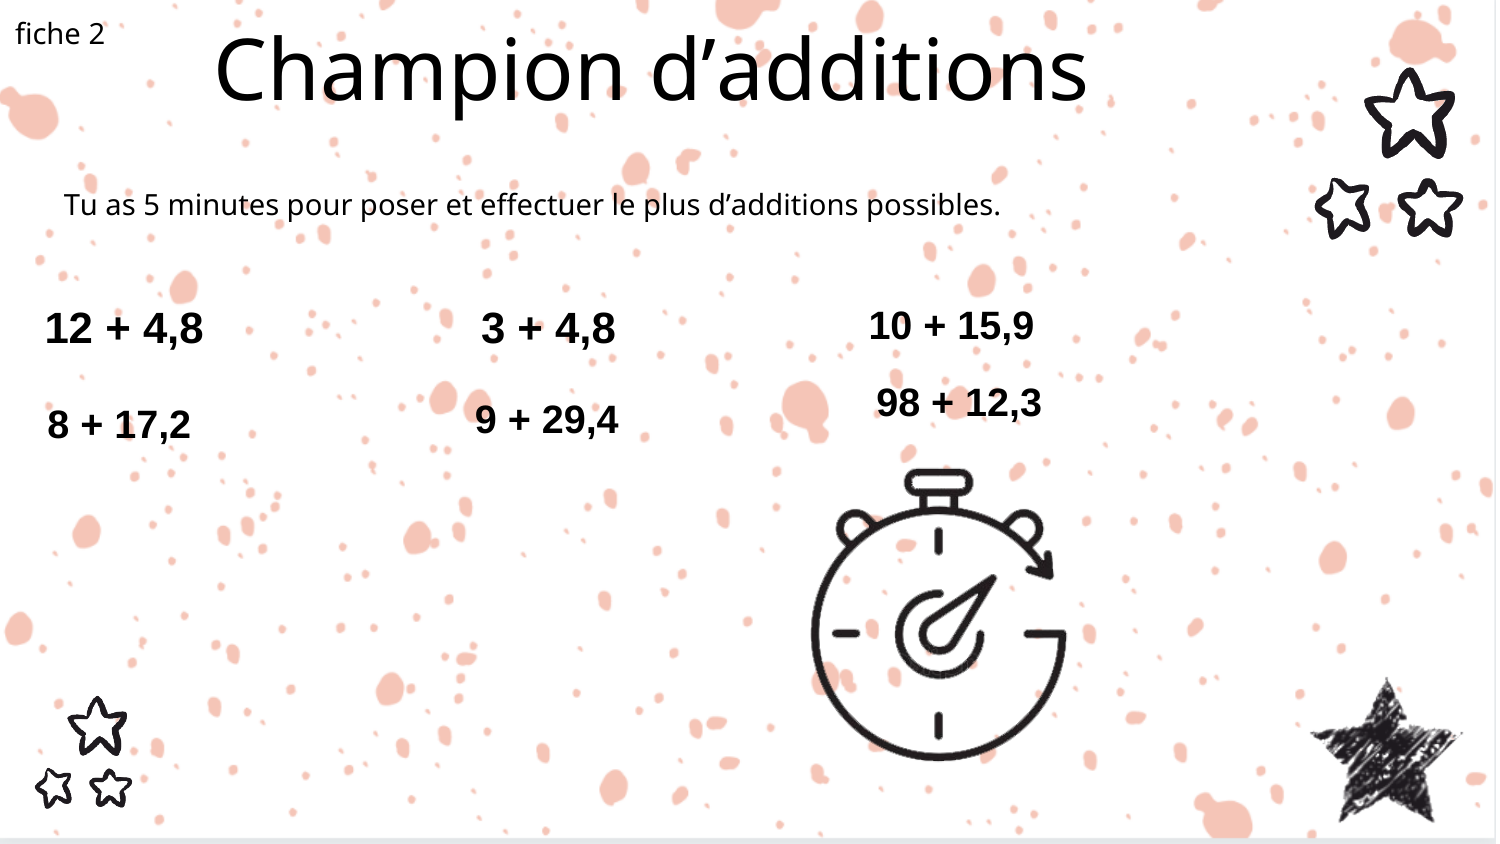

fiche 2
Champion d’additions
Tu as 5 minutes pour poser et effectuer le plus d’additions possibles.
 12 + 4,8
 3 + 4,8
10 + 15,9
98 + 12,3
9 + 29,4
8 + 17,2